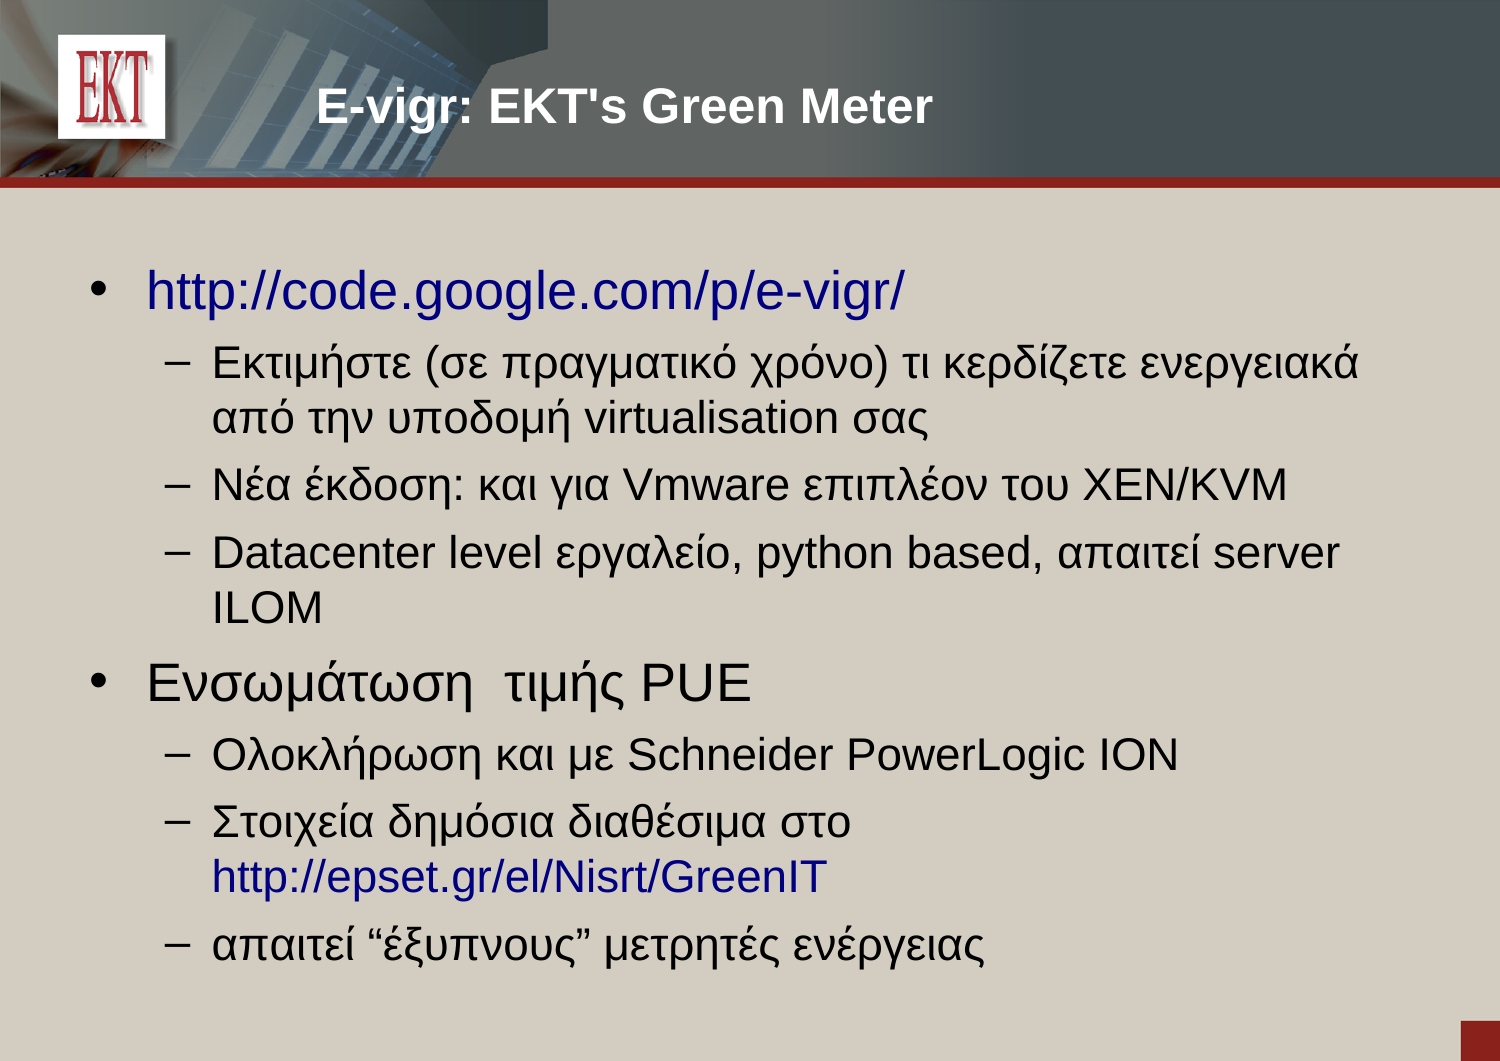

# E-vigr: EKT's Green Meter
http://code.google.com/p/e-vigr/
Εκτιμήστε (σε πραγματικό χρόνο) τι κερδίζετε ενεργειακά από την υποδομή virtualisation σας
Νέα έκδοση: και για Vmware επιπλέον του XEN/KVM
Datacenter level εργαλείο, python based, απαιτεί server ILOM
Ενσωμάτωση τιμής PUE
Ολοκλήρωση και με Schneider PowerLogic ΙΟΝ
Στοιχεία δημόσια διαθέσιμα στο http://epset.gr/el/Nisrt/GreenIT
απαιτεί “έξυπνους” μετρητές ενέργειας